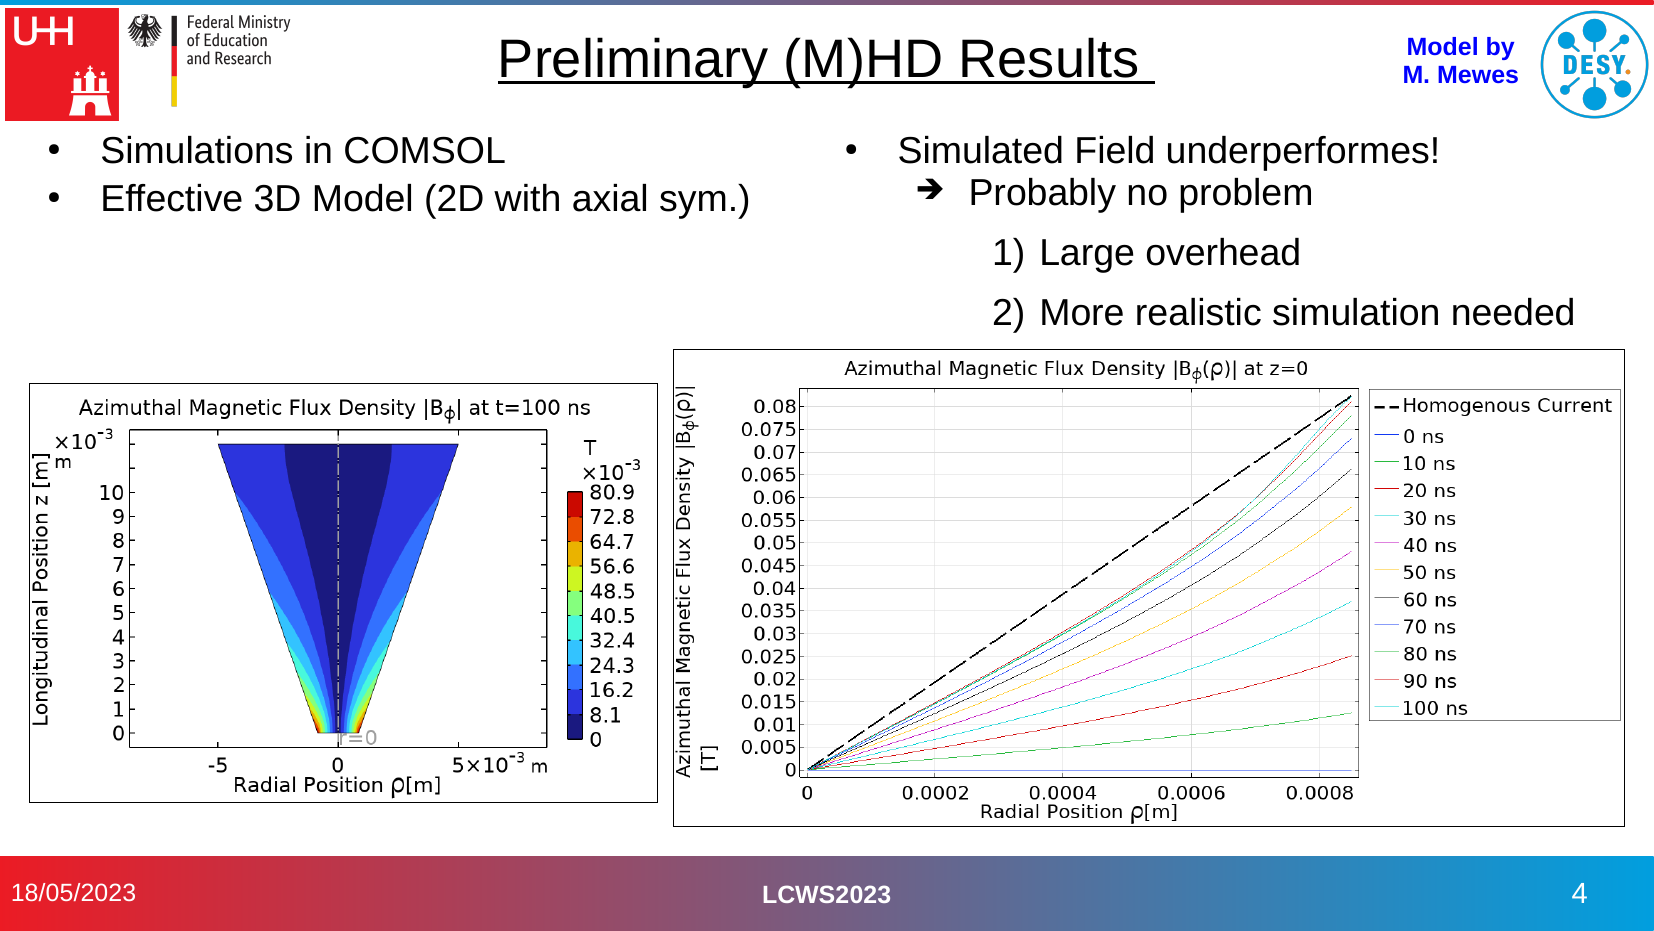

# Preliminary (M)HD Results
Model by
M. Mewes
Simulations in COMSOL
Effective 3D Model (2D with axial sym.)
Simulated Field underperformes!
Probably no problem
Large overhead
More realistic simulation needed
18/05/2023
4
LCWS2023